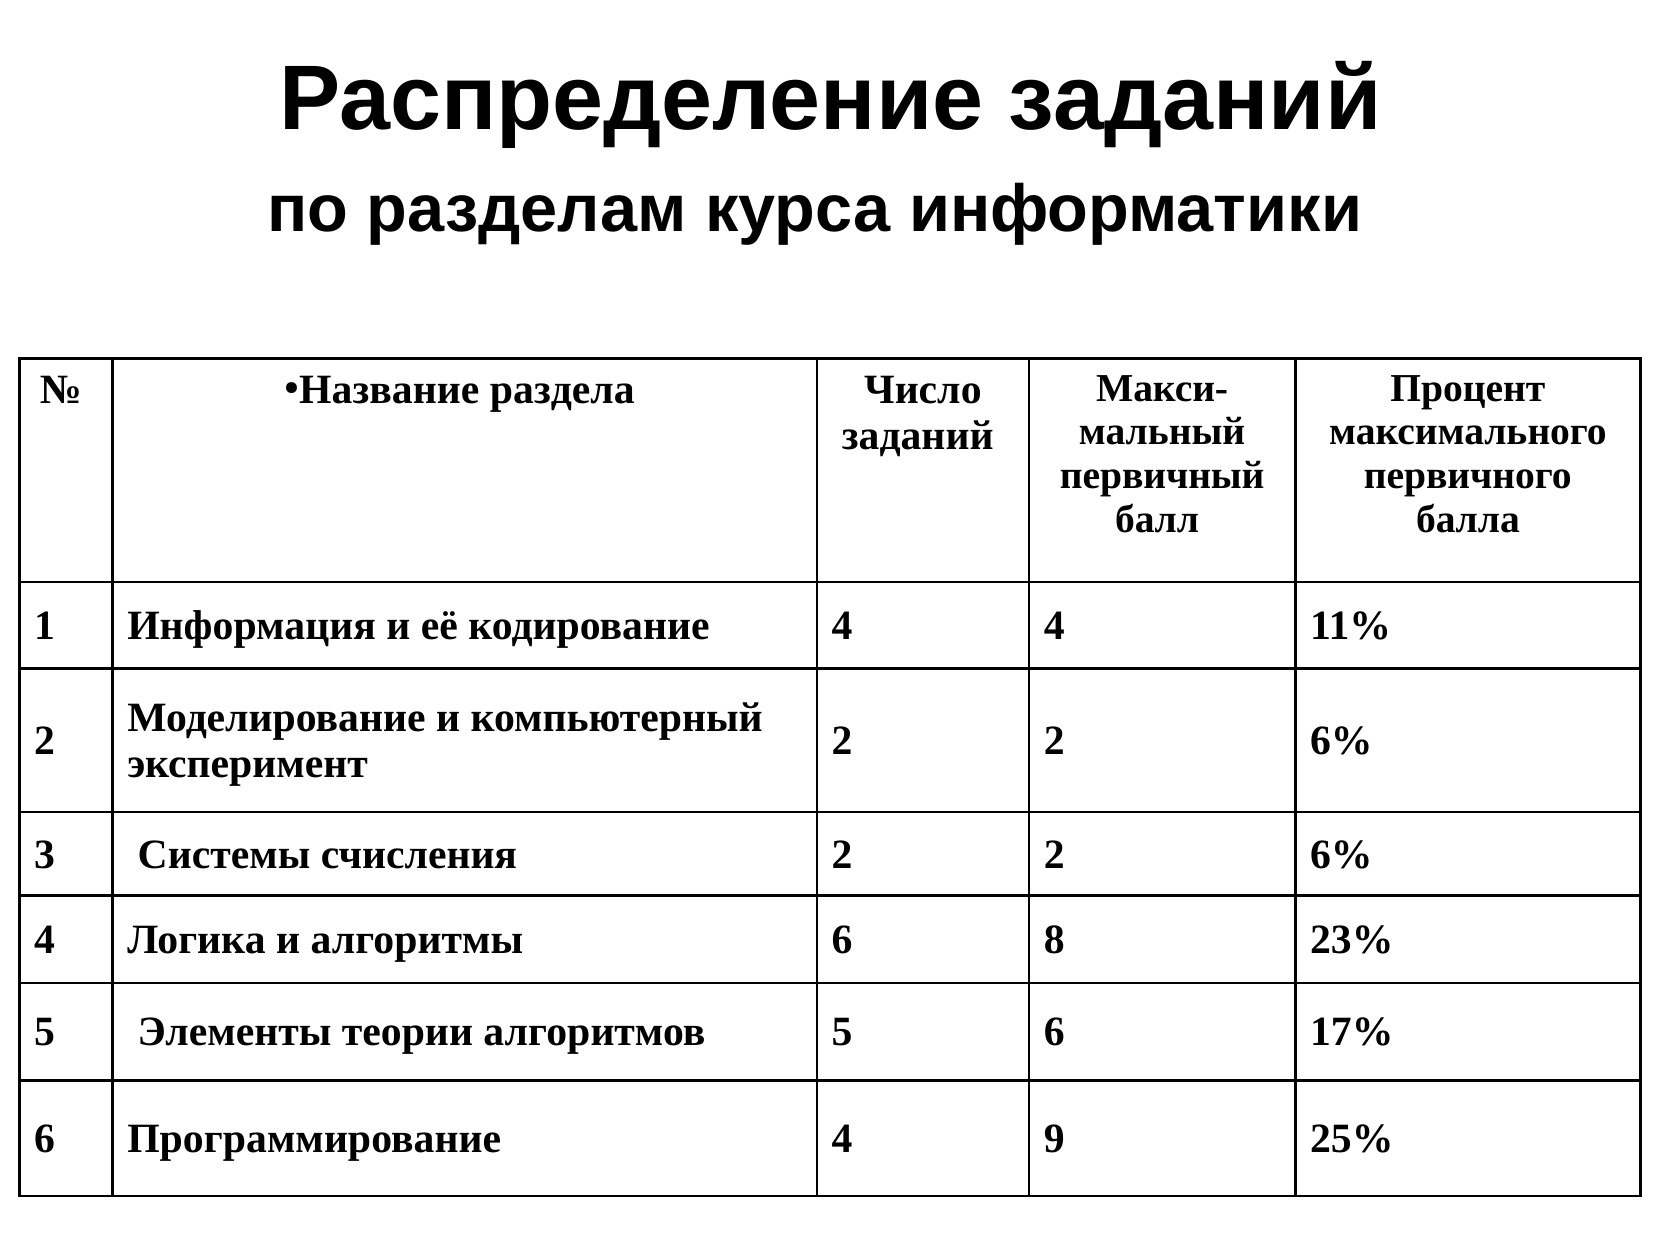

# Распределение заданий по разделам курса информатики
| № | Название раздела | Число заданий | Макси-мальный первичный балл | Процент максимального первичного балла |
| --- | --- | --- | --- | --- |
| 1 | Информация и её кодирование | 4 | 4 | 11% |
| 2 | Моделирование и компьютерный эксперимент | 2 | 2 | 6% |
| 3 | Системы счисления | 2 | 2 | 6% |
| 4 | Логика и алгоритмы | 6 | 8 | 23% |
| 5 | Элементы теории алгоритмов | 5 | 6 | 17% |
| 6 | Программирование | 4 | 9 | 25% |